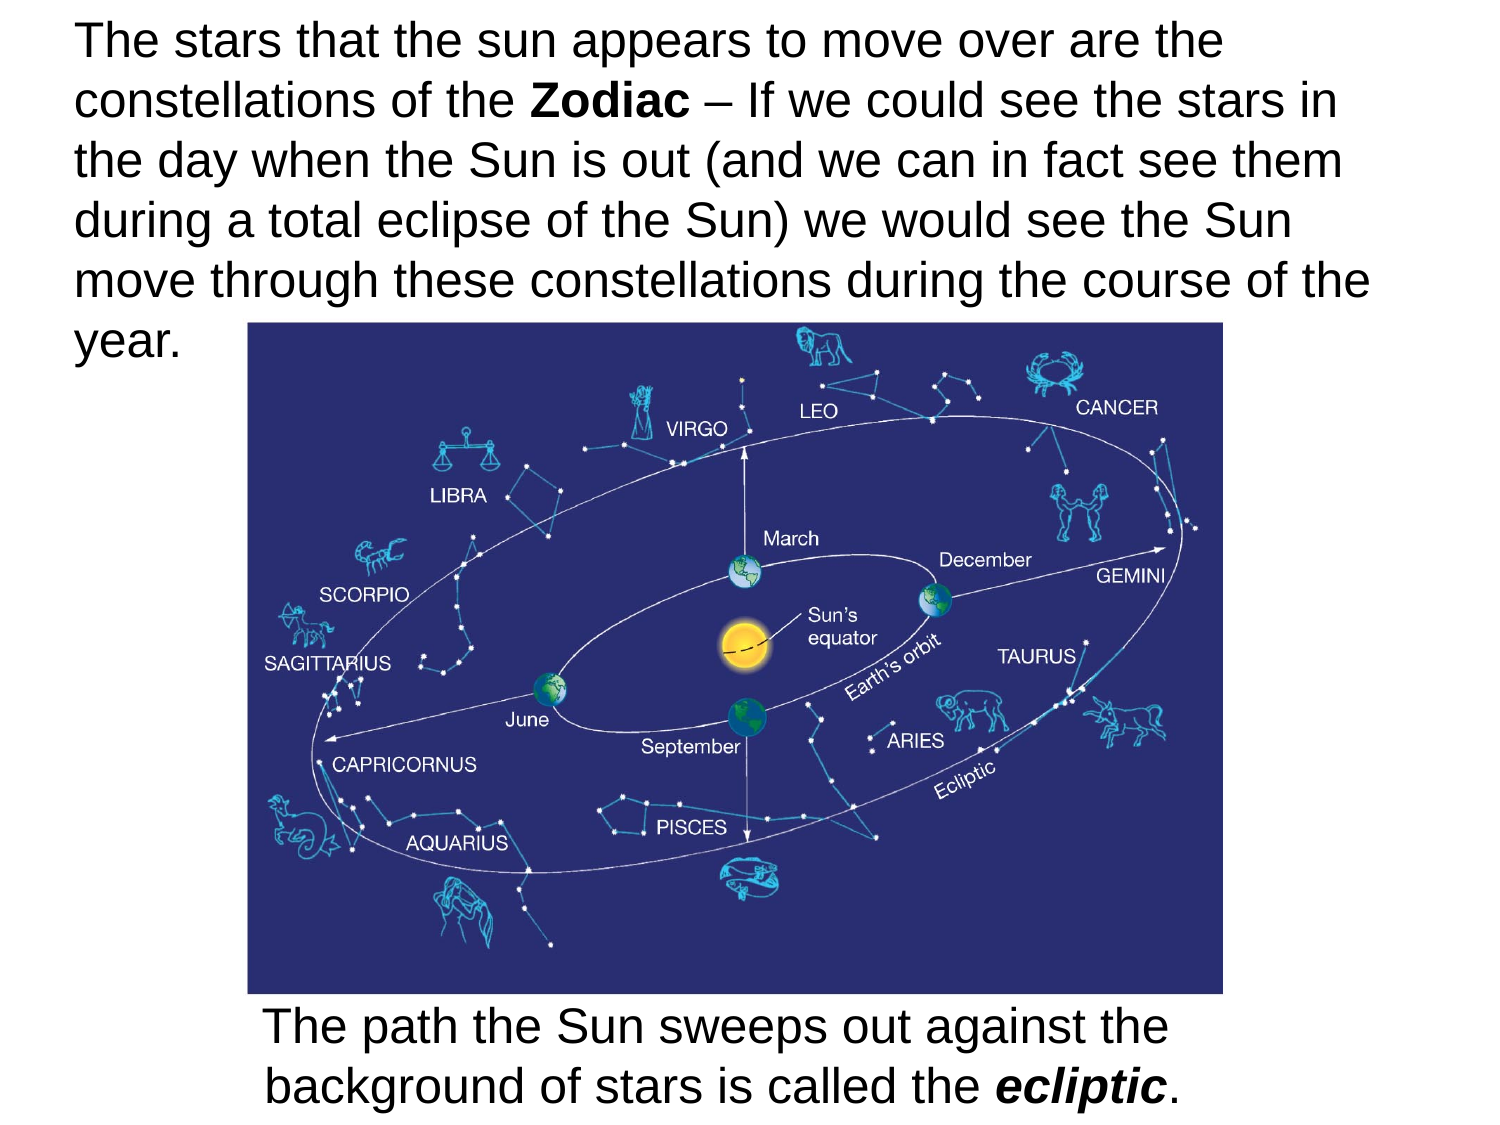

The stars that the sun appears to move over are the constellations of the Zodiac – If we could see the stars in the day when the Sun is out (and we can in fact see them during a total eclipse of the Sun) we would see the Sun move through these constellations during the course of the year.
The path the Sun sweeps out against the
background of stars is called the ecliptic.